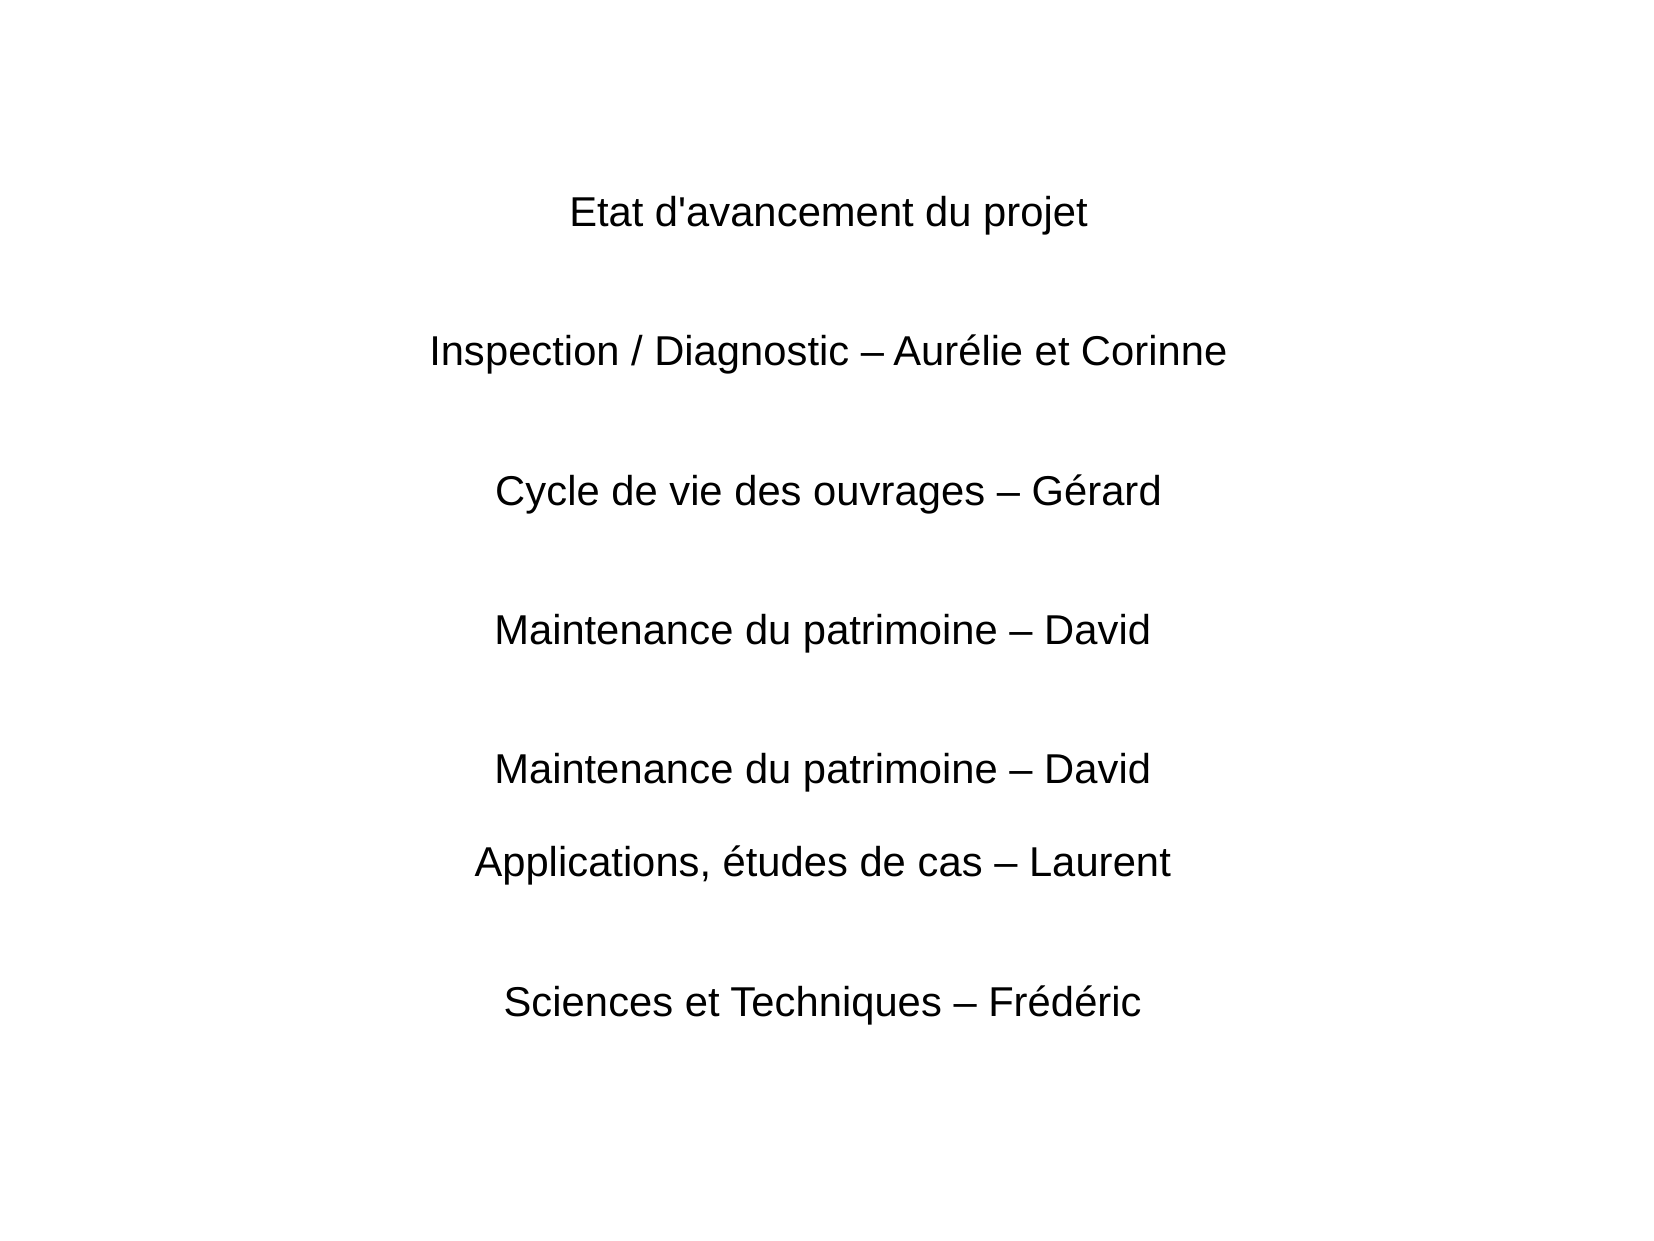

Etat d'avancement du projet
Inspection / Diagnostic – Aurélie et Corinne
Cycle de vie des ouvrages – Gérard
Maintenance du patrimoine – David
Maintenance du patrimoine – David
Applications, études de cas – Laurent
Sciences et Techniques – Frédéric